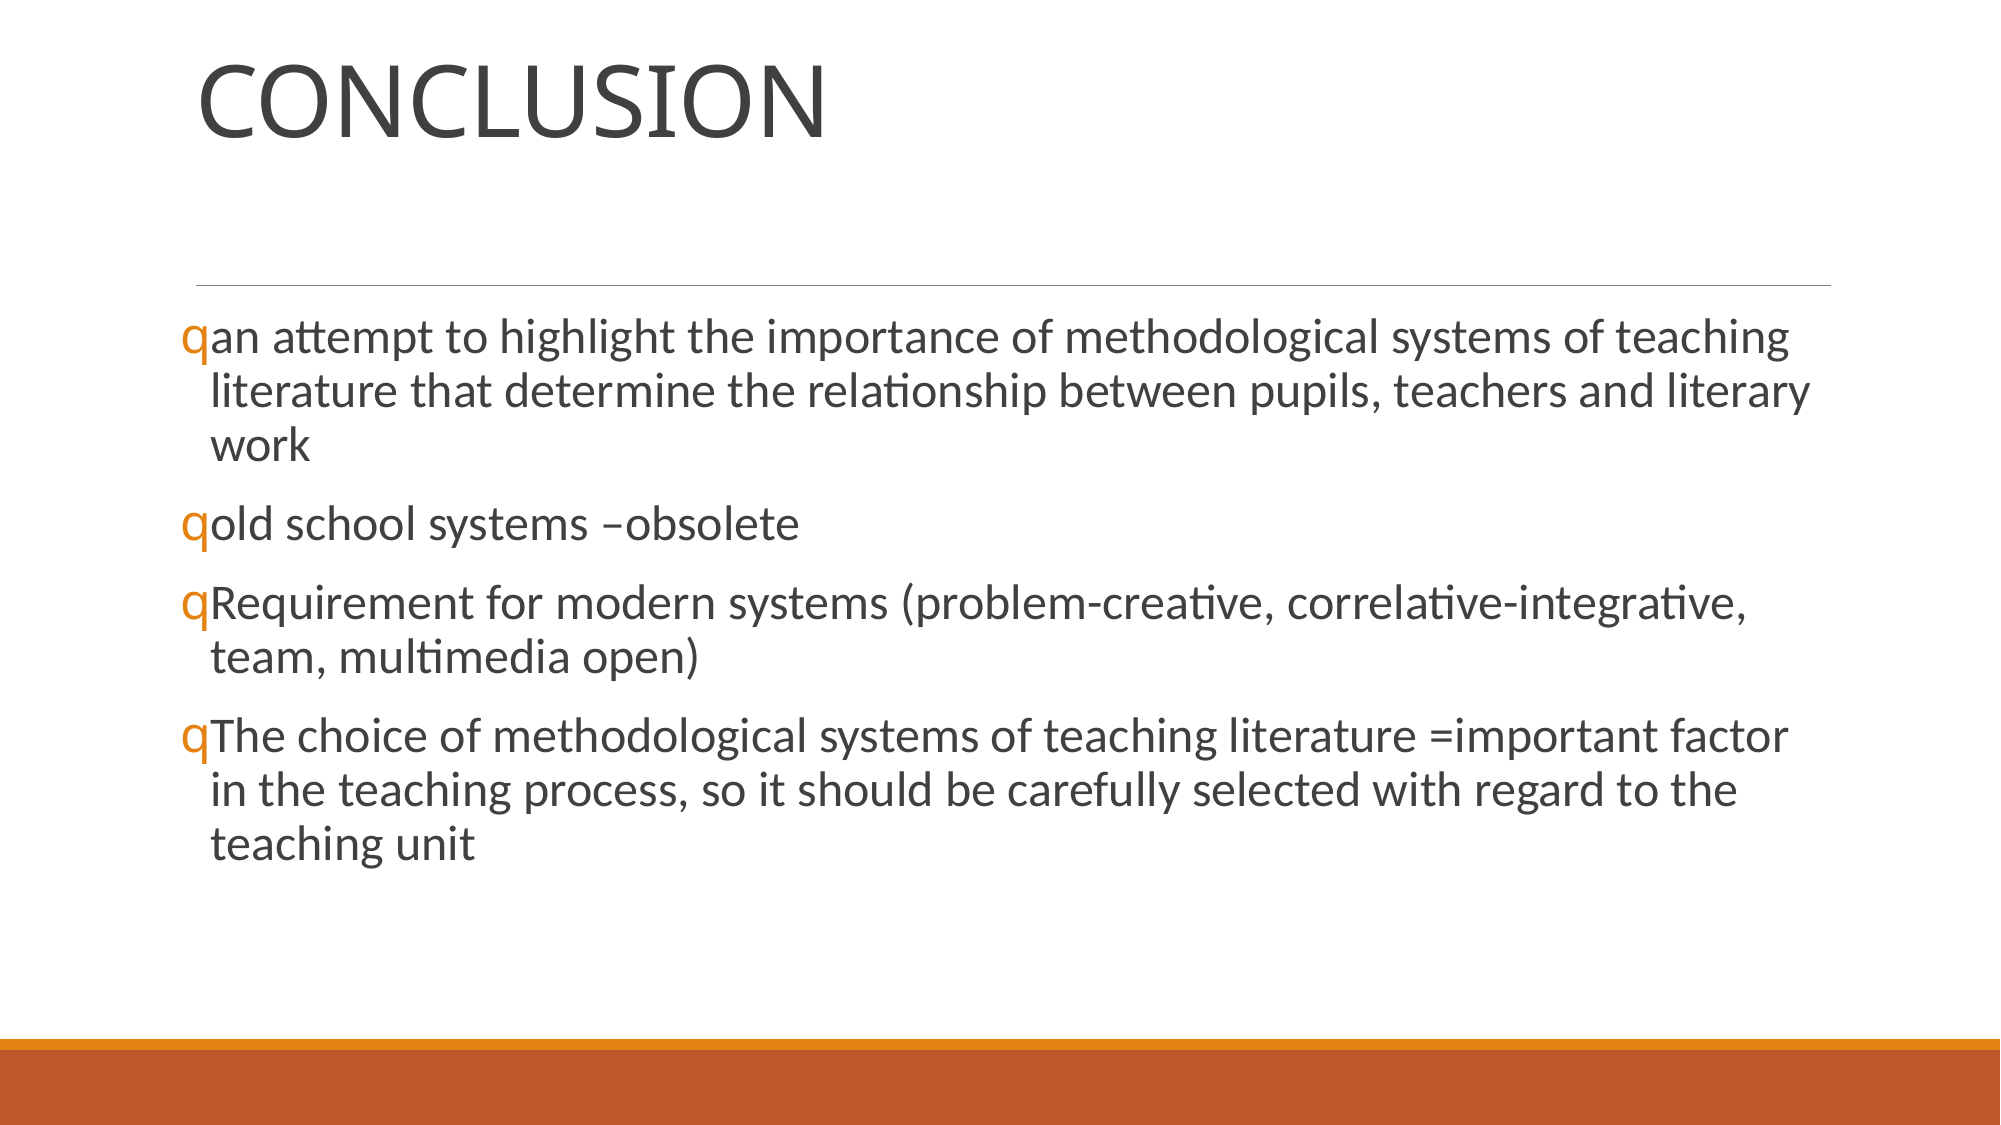

# CONCLUSION
an attempt to highlight the importance of methodological systems of teaching literature that determine the relationship between pupils, teachers and literary work
old school systems –obsolete
Requirement for modern systems (problem-creative, correlative-integrative, team, multimedia open)
The choice of methodological systems of teaching literature =important factor in the teaching process, so it should be carefully selected with regard to the teaching unit